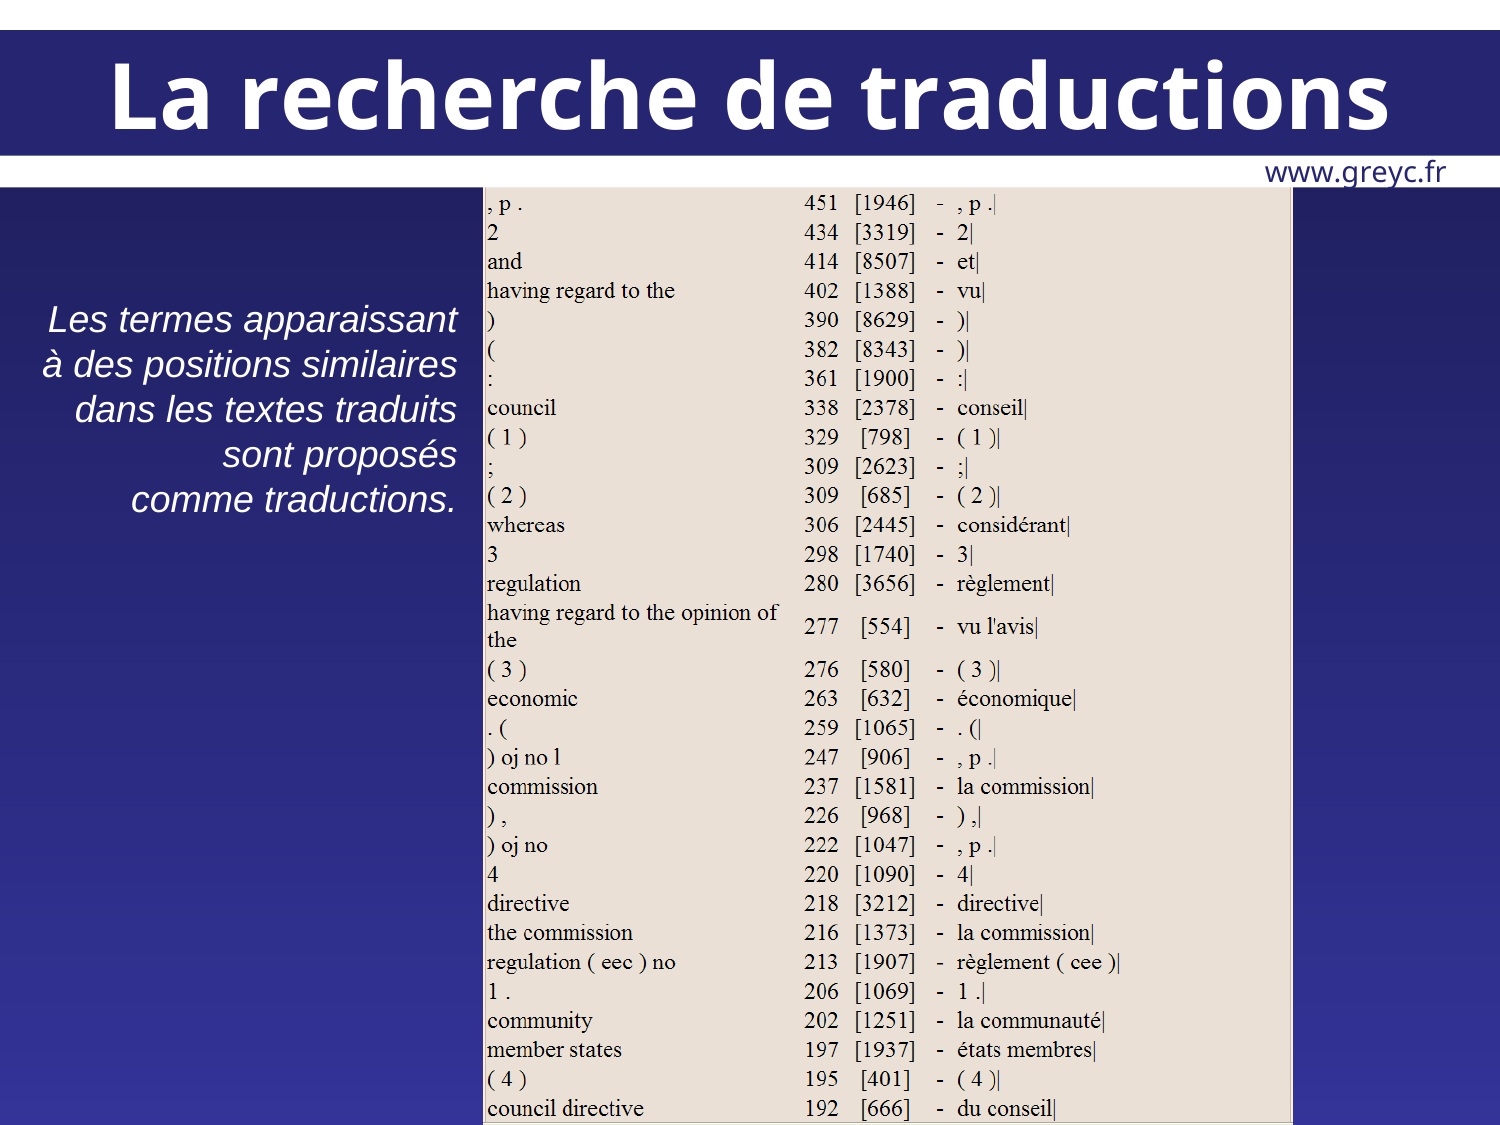

La recherche de traductions
www.greyc.fr
Les termes apparaissant
à des positions similaires
dans les textes traduits sont proposés
comme traductions.